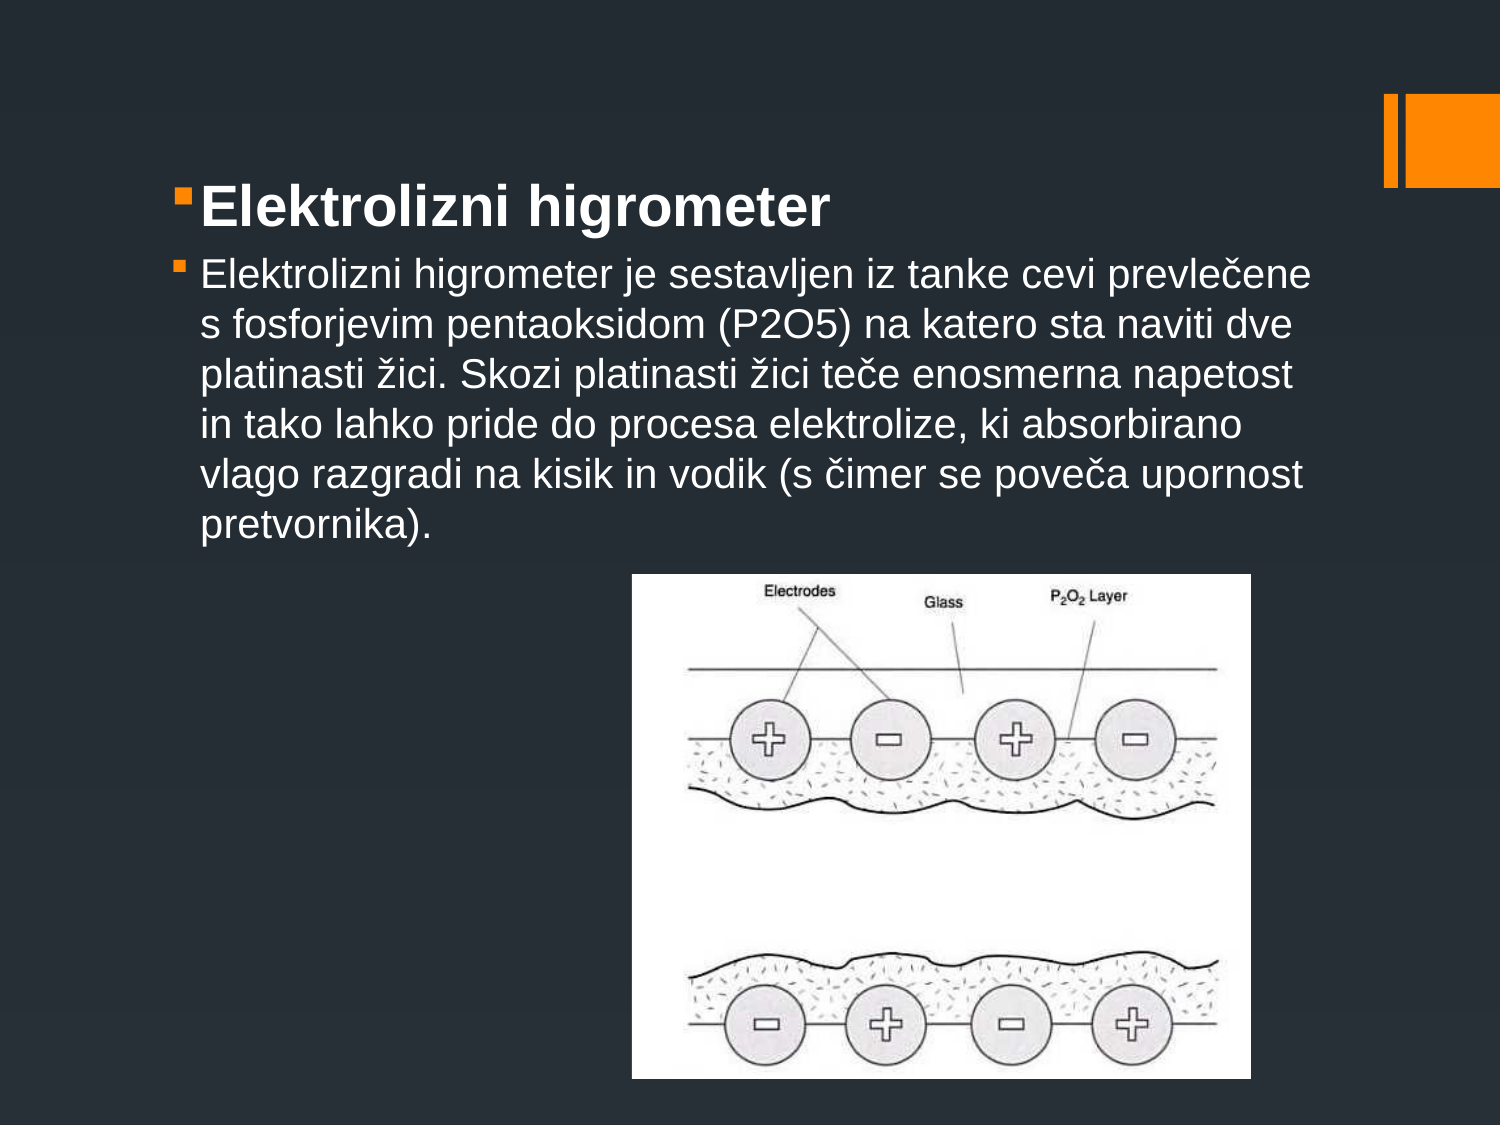

Elektrolizni higrometer
Elektrolizni higrometer je sestavljen iz tanke cevi prevlečene s fosforjevim pentaoksidom (P2O5) na katero sta naviti dve platinasti žici. Skozi platinasti žici teče enosmerna napetost in tako lahko pride do procesa elektrolize, ki absorbirano vlago razgradi na kisik in vodik (s čimer se poveča upornost pretvornika).
#